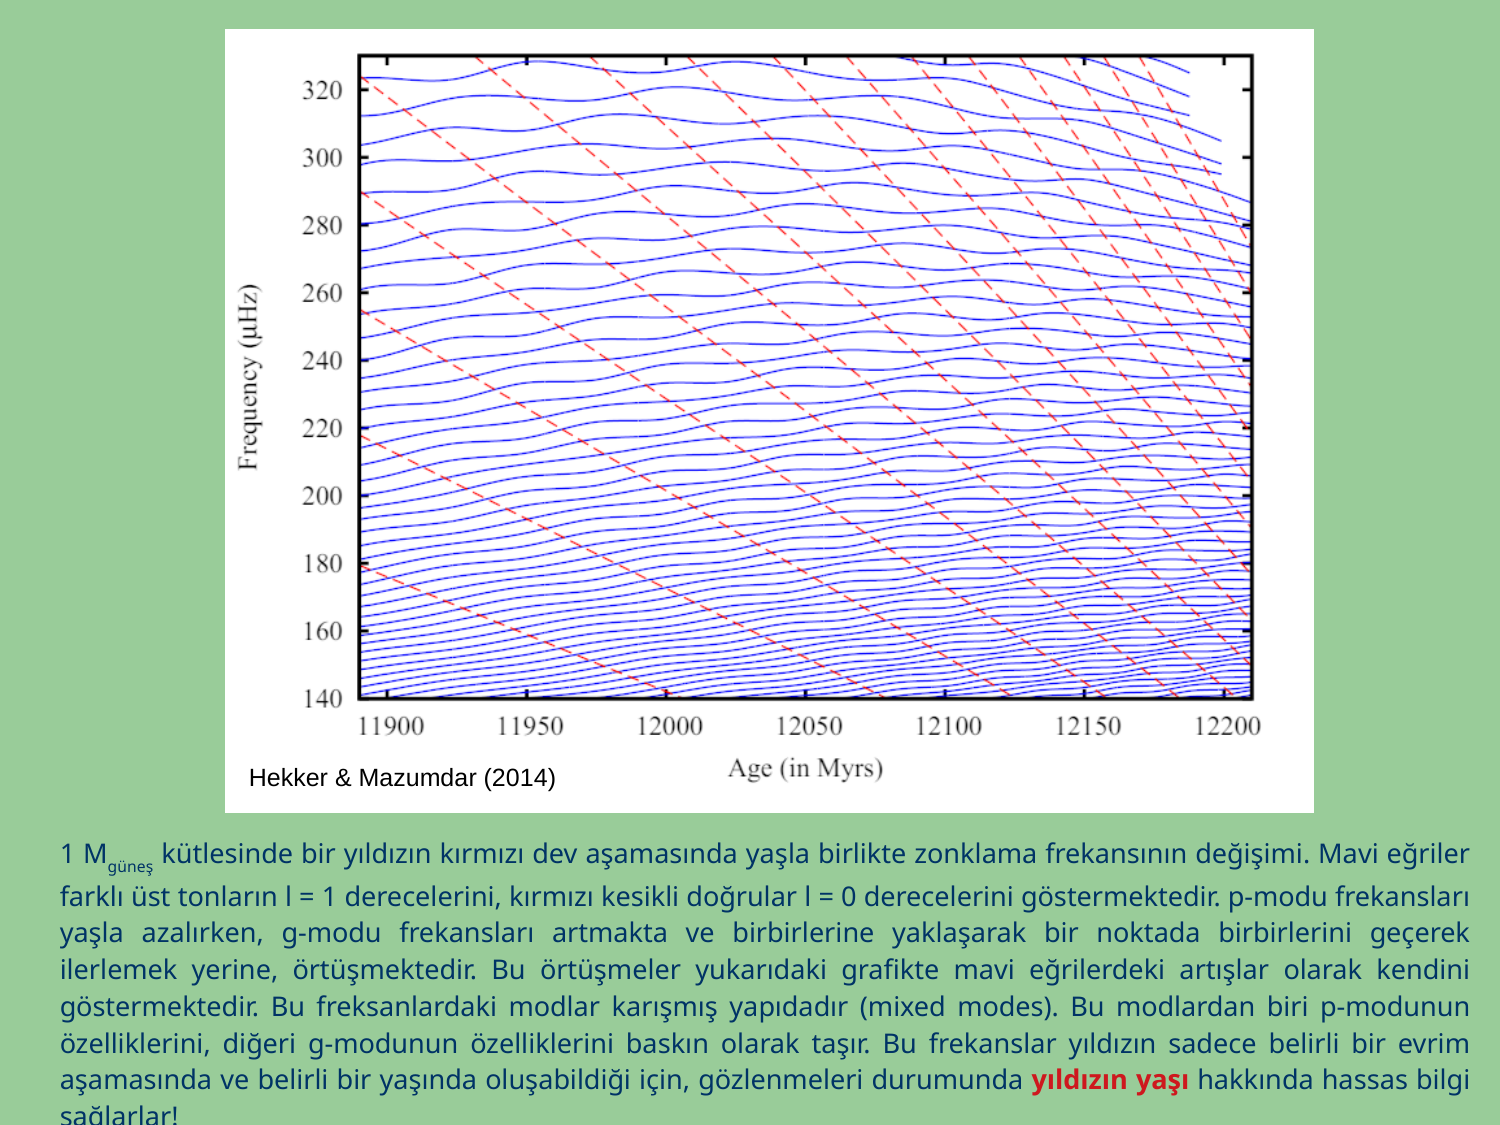

Hekker & Mazumdar (2014)
1 Mgüneş kütlesinde bir yıldızın kırmızı dev aşamasında yaşla birlikte zonklama frekansının değişimi. Mavi eğriler farklı üst tonların l = 1 derecelerini, kırmızı kesikli doğrular l = 0 derecelerini göstermektedir. p-modu frekansları yaşla azalırken, g-modu frekansları artmakta ve birbirlerine yaklaşarak bir noktada birbirlerini geçerek ilerlemek yerine, örtüşmektedir. Bu örtüşmeler yukarıdaki grafikte mavi eğrilerdeki artışlar olarak kendini göstermektedir. Bu freksanlardaki modlar karışmış yapıdadır (mixed modes). Bu modlardan biri p-modunun özelliklerini, diğeri g-modunun özelliklerini baskın olarak taşır. Bu frekanslar yıldızın sadece belirli bir evrim aşamasında ve belirli bir yaşında oluşabildiği için, gözlenmeleri durumunda yıldızın yaşı hakkında hassas bilgi sağlarlar!